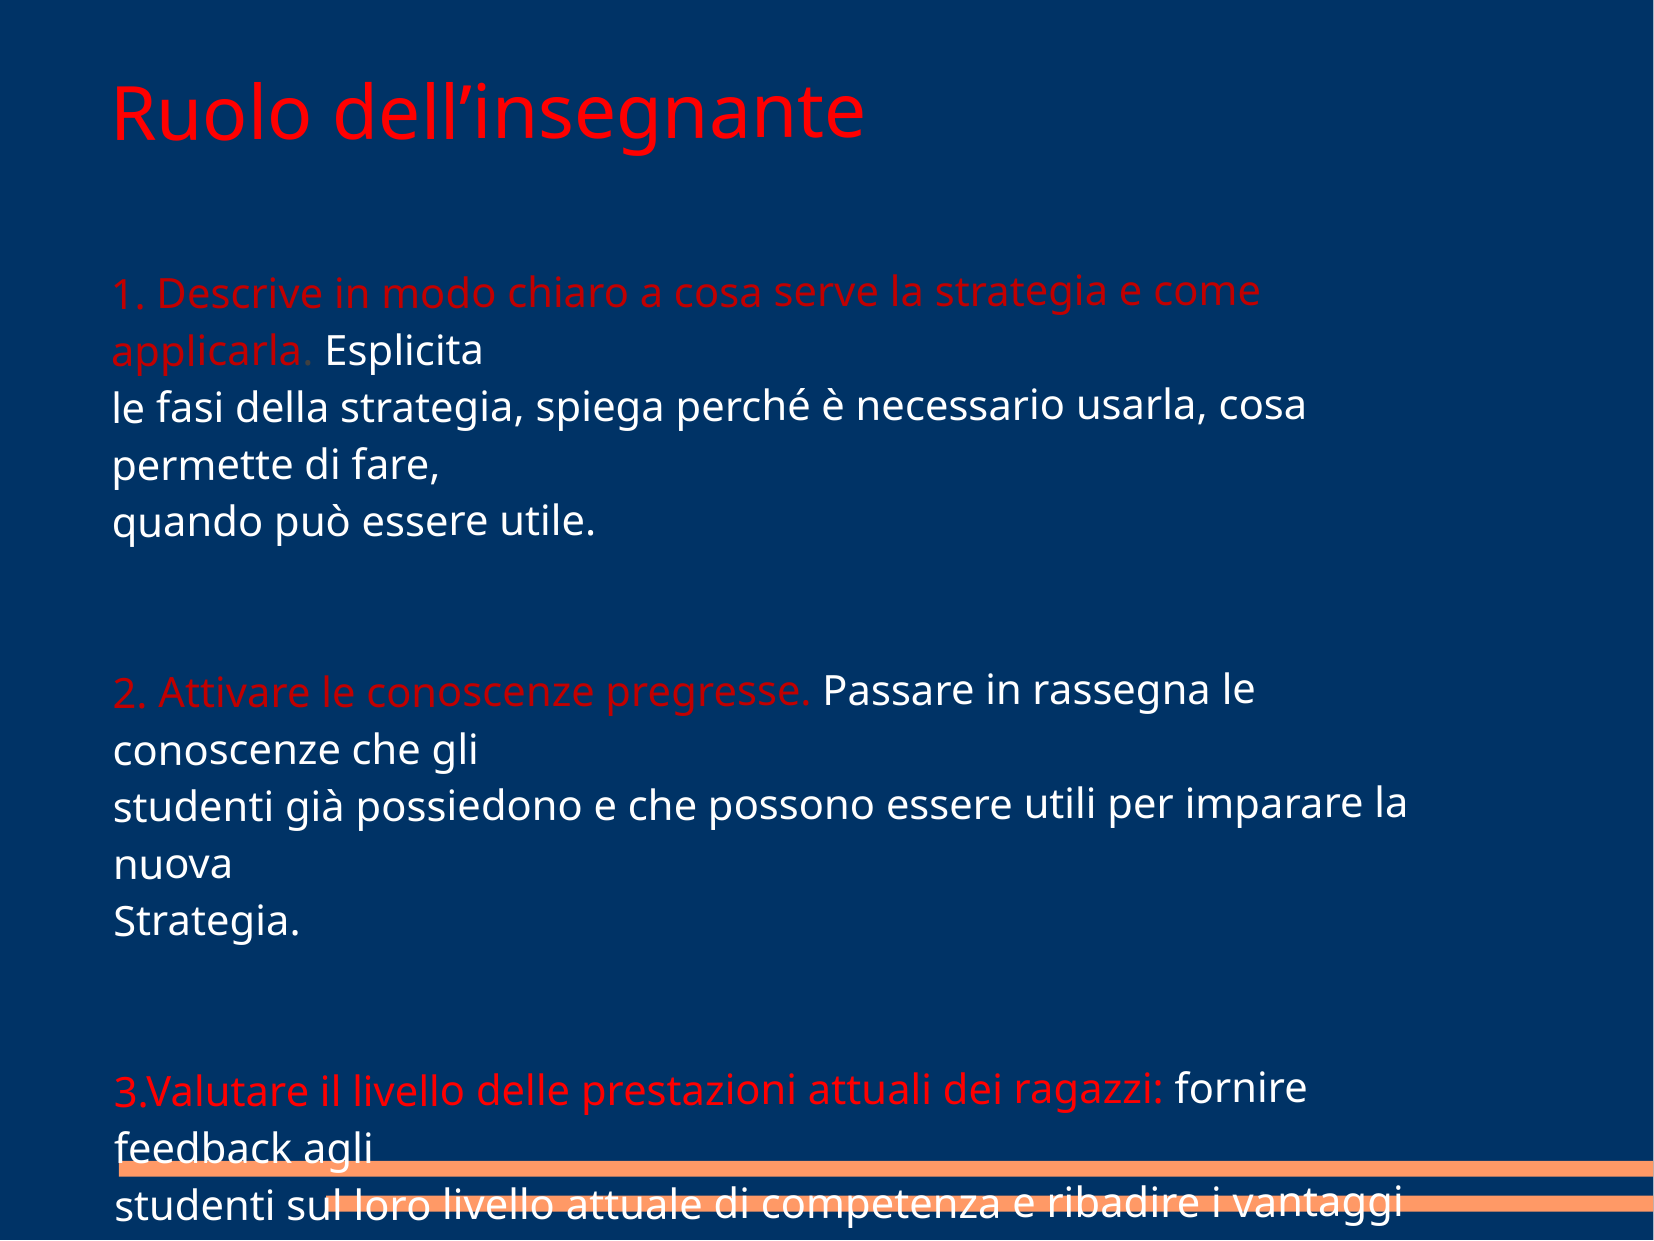

Ruolo dell’insegnante
1. Descrive in modo chiaro a cosa serve la strategia e come applicarla. Esplicita
le fasi della strategia, spiega perché è necessario usarla, cosa permette di fare,
quando può essere utile.
2. Attivare le conoscenze pregresse. Passare in rassegna le conoscenze che gli
studenti già possiedono e che possono essere utili per imparare la nuova
Strategia.
3.Valutare il livello delle prestazioni attuali dei ragazzi: fornire feedback agli
studenti sul loro livello attuale di competenza e ribadire i vantaggi dell’uso della
strategia. Gli obiettivi dovrebbero essere concordati e definiti insieme agli
Studenti.
4.Fare la dimostrazione della strategia e delle autoistruzioni: porsi come modello
da imitare (modeling), fare la dimostrazione di come si usa la strategia in un
contesto significativo e usare le opportune autoistruzioni pensando a voce alta.